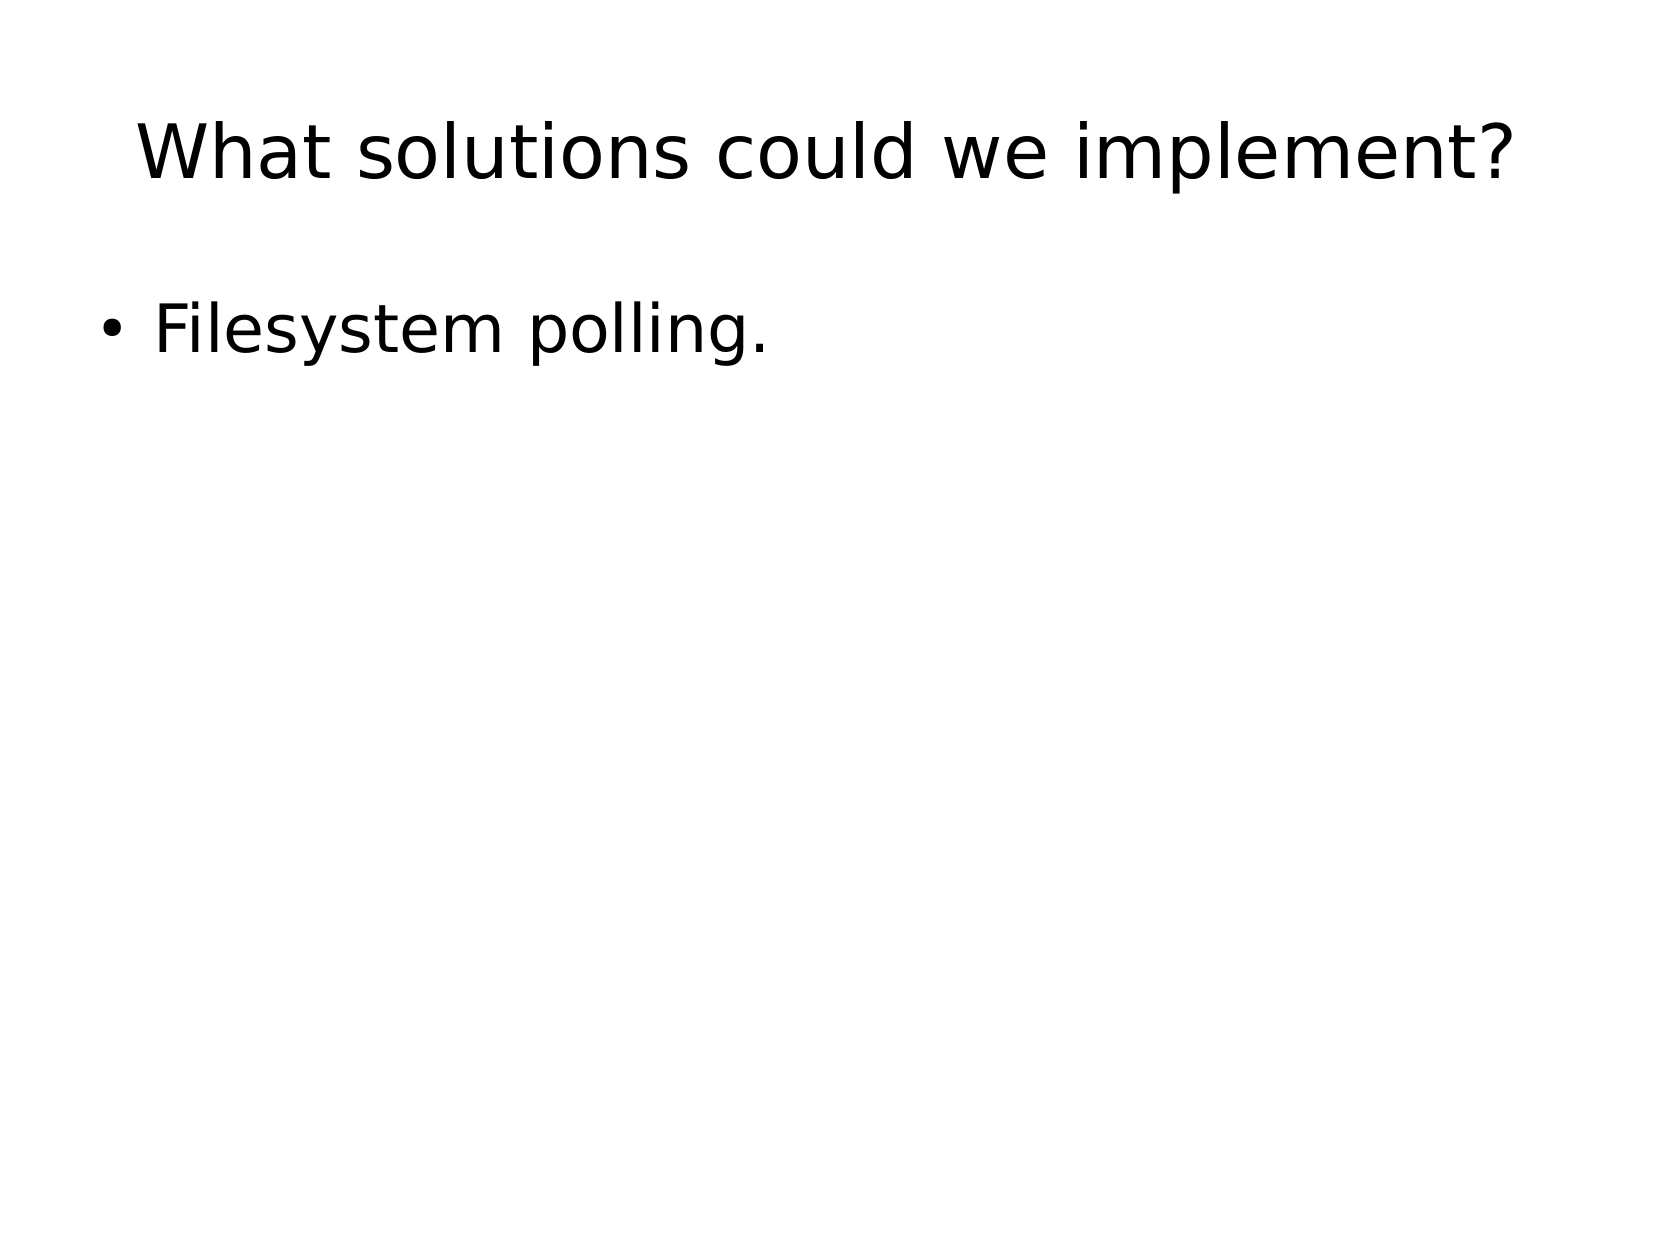

# What solutions could we implement?
Filesystem polling.